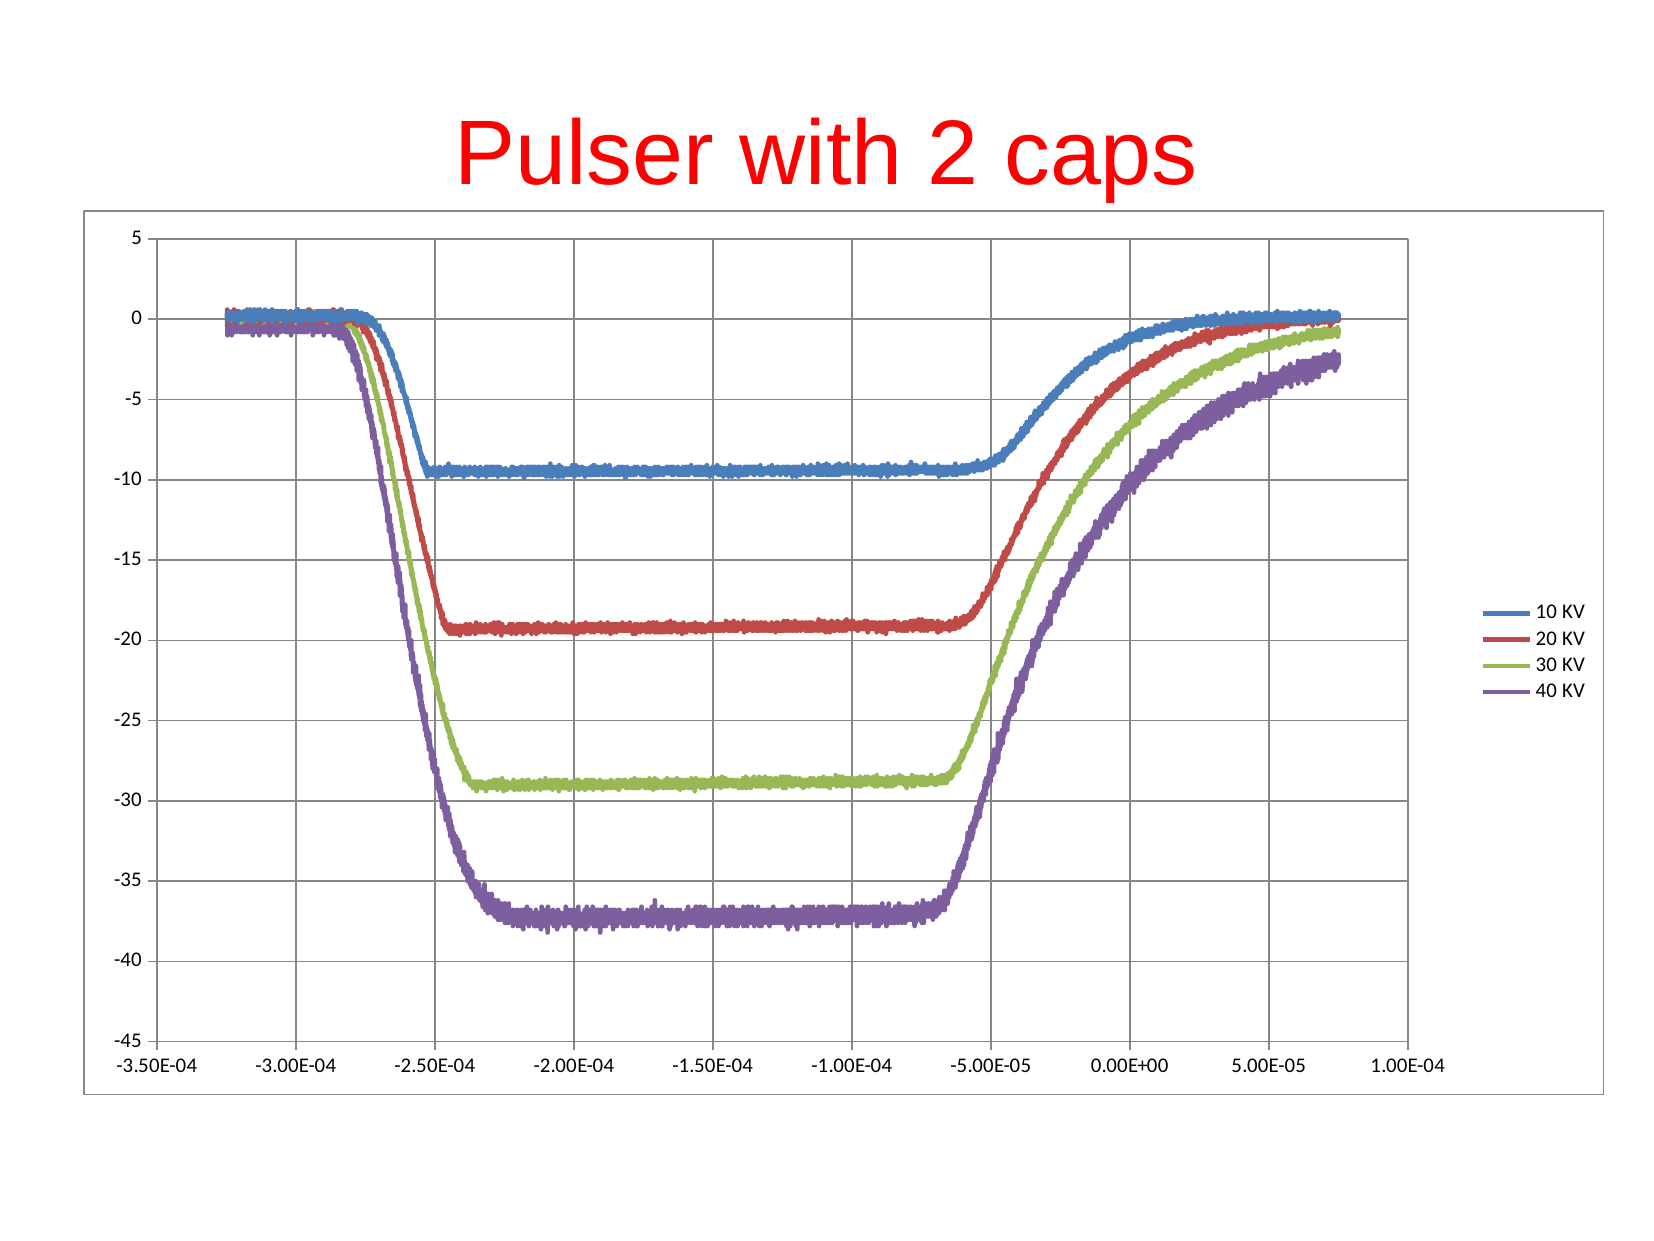

# Pulser with 2 caps
### Chart
| Category | 10 KV | 20 KV | 30 KV | 40 KV |
|---|---|---|---|---|